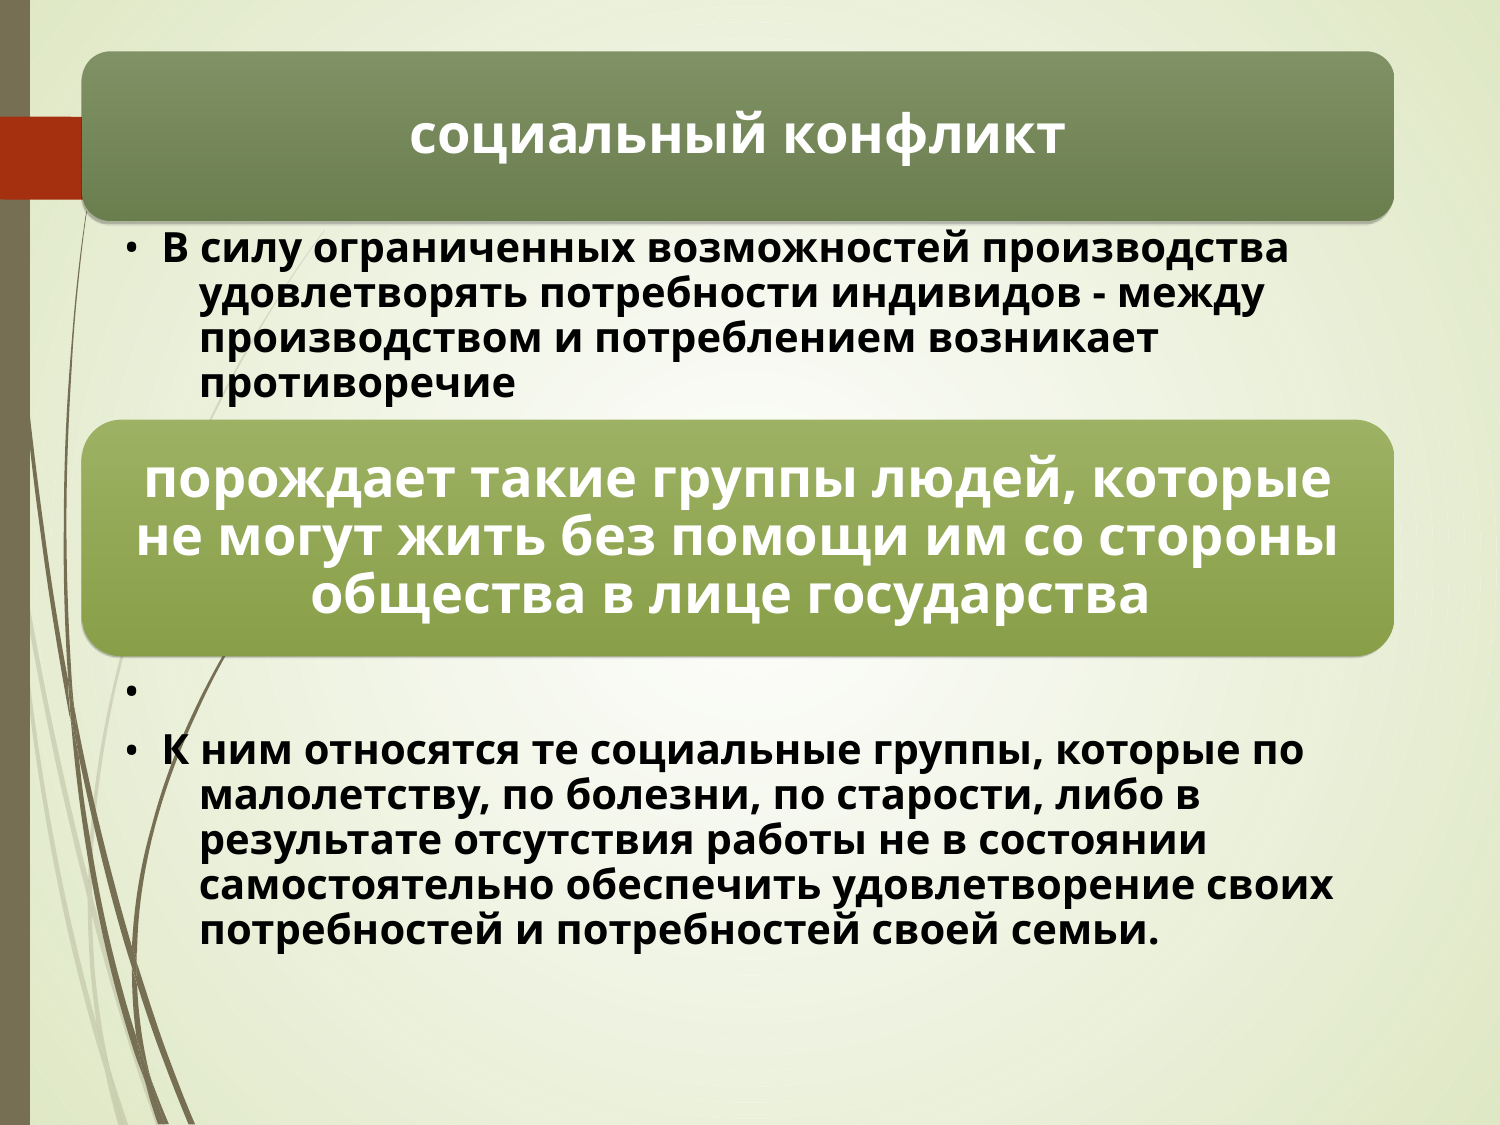

социальный конфликт
В силу ограниченных возможностей производства удовлетворять потребности индивидов - между производством и потреблением возникает противоречие
порождает такие группы людей, которые не могут жить без помощи им со стороны общества в лице государства
К ним относятся те социальные группы, которые по малолетству, по болезни, по старости, либо в результате отсутствия работы не в состоянии самостоятельно обеспечить удовлетворение своих потребностей и потребностей своей семьи.